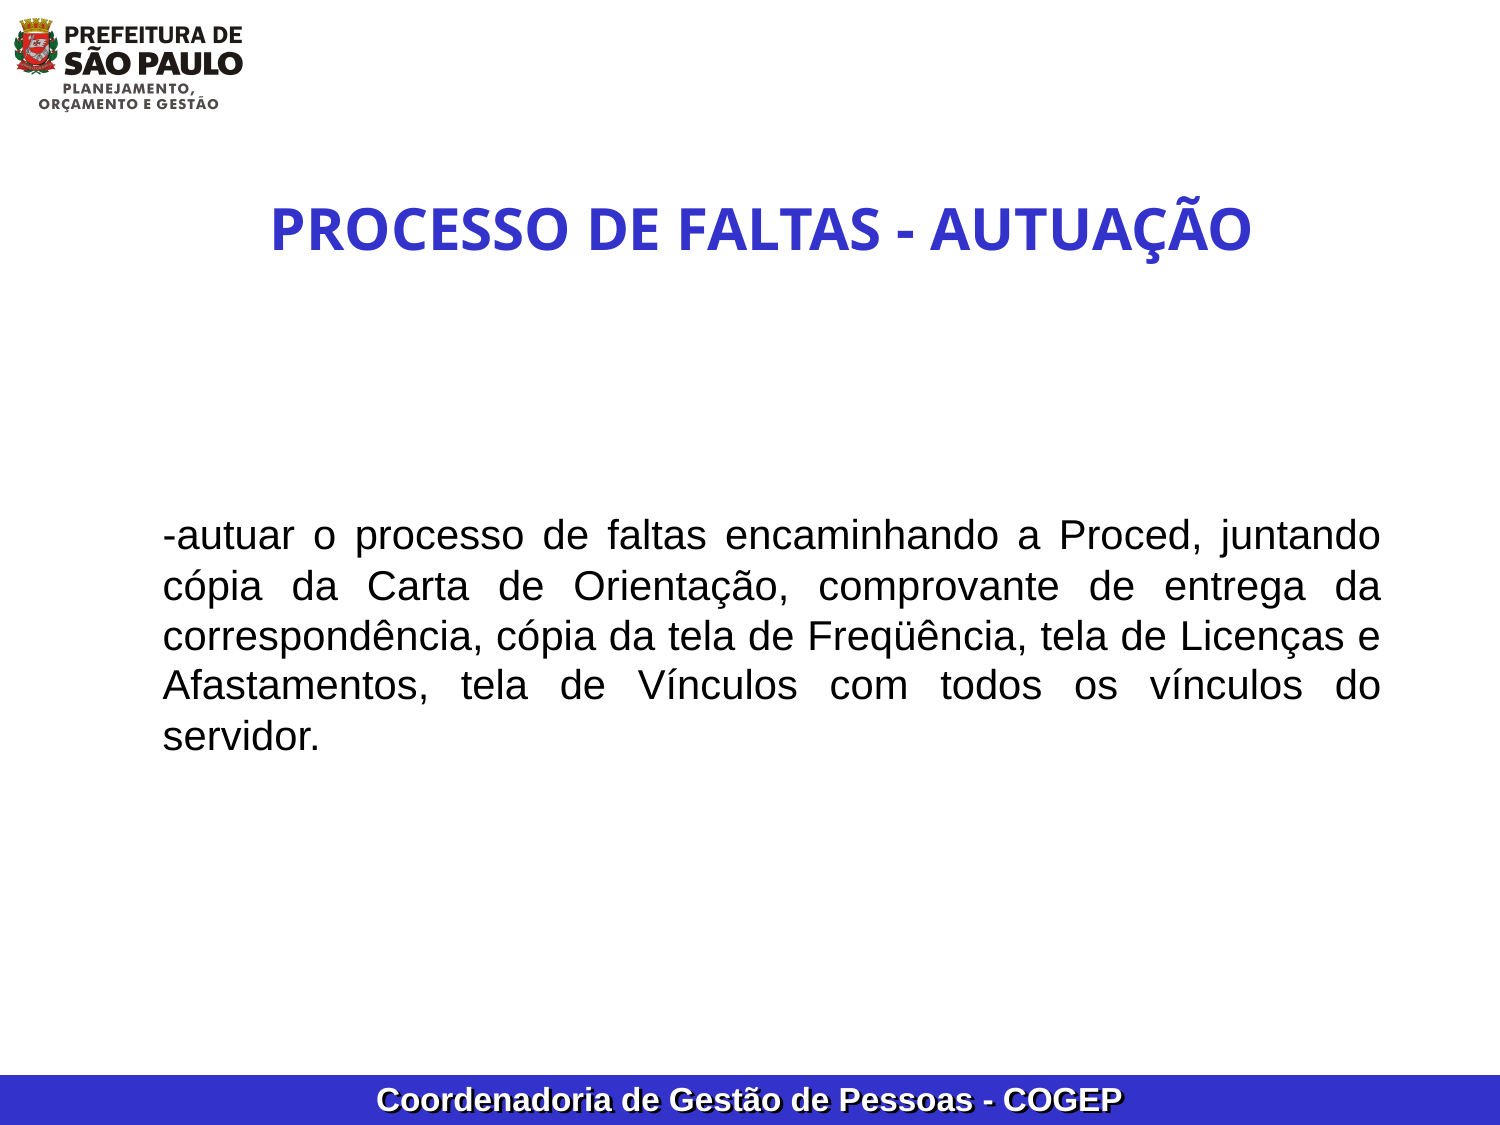

PROCESSO DE FALTAS - AUTUAÇÃO
-autuar o processo de faltas encaminhando a Proced, juntando cópia da Carta de Orientação, comprovante de entrega da correspondência, cópia da tela de Freqüência, tela de Licenças e Afastamentos, tela de Vínculos com todos os vínculos do servidor.